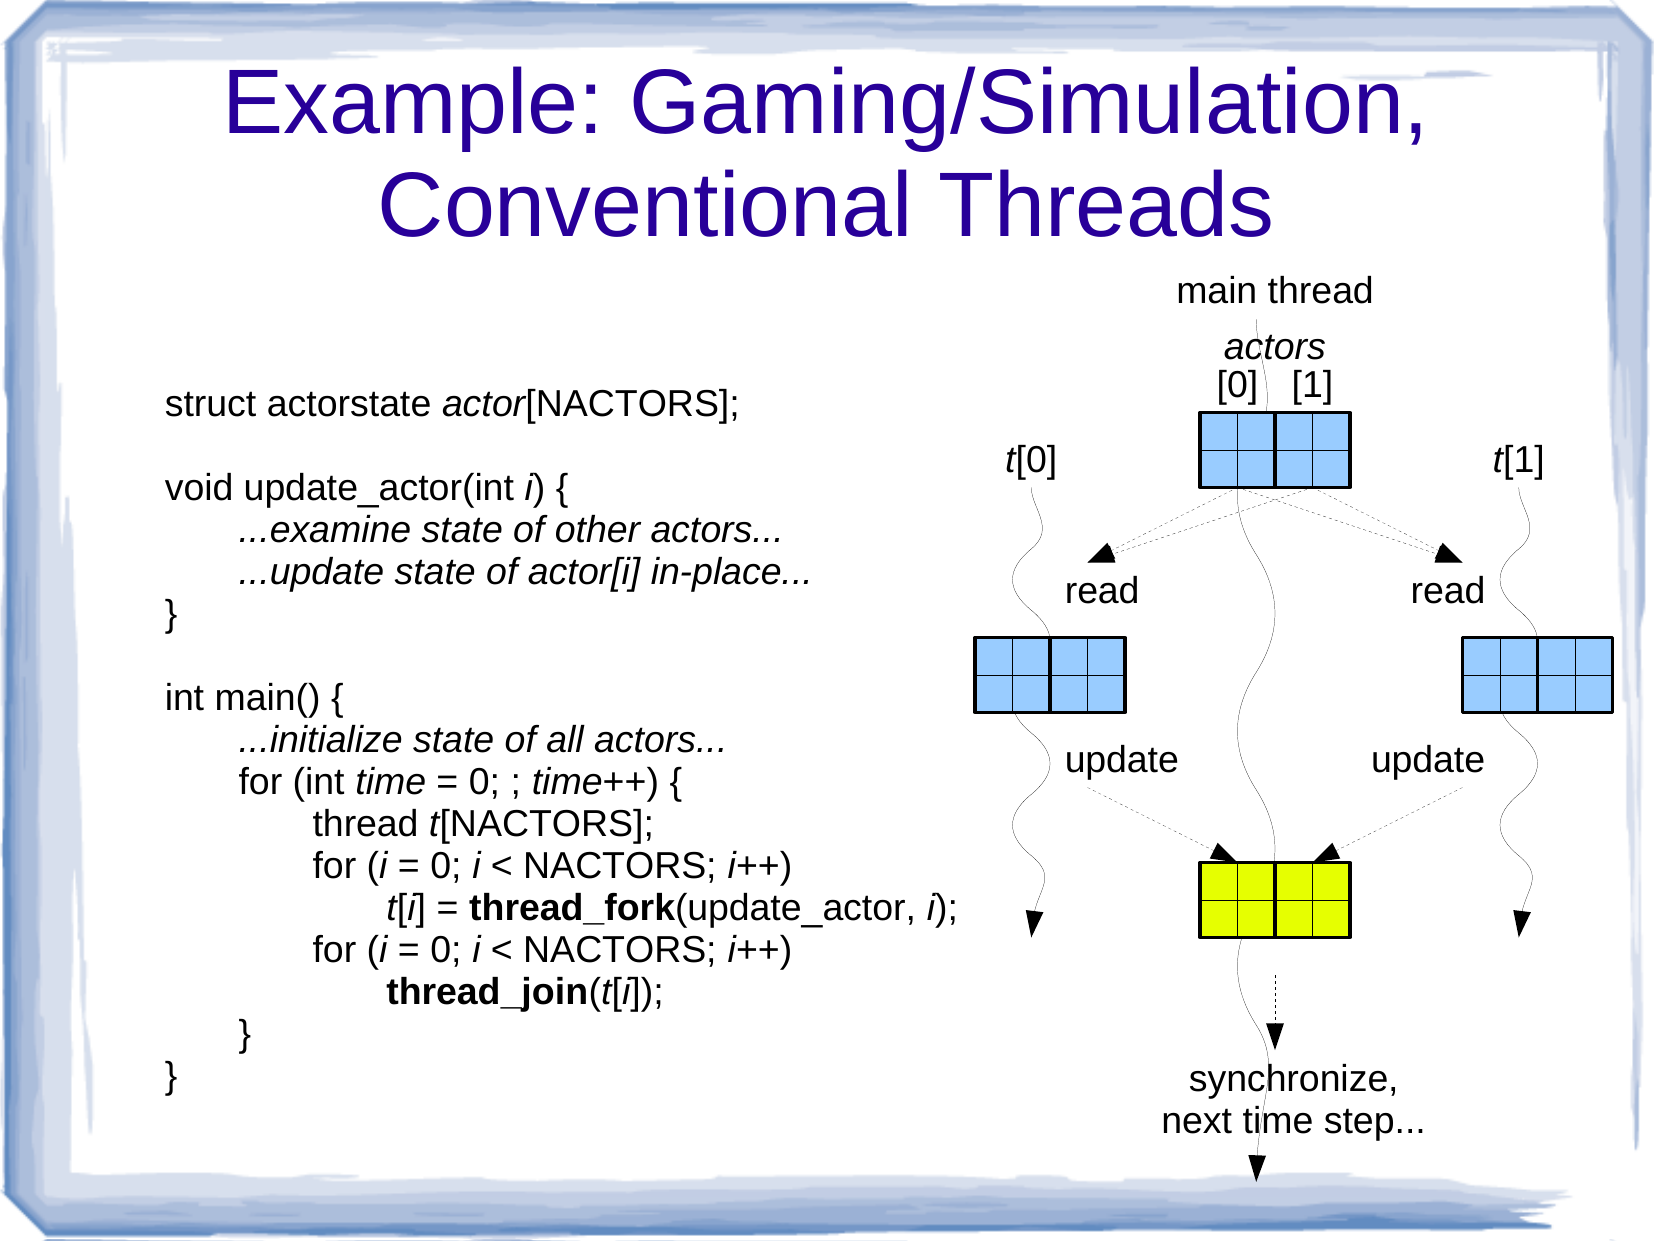

# Example: Gaming/Simulation, Conventional Threads
main thread
actors
[0]
[1]
struct actorstate actor[NACTORS];
void update_actor(int i) {
	...examine state of other actors...
	...update state of actor[i] in-place...
}
int main() {
	...initialize state of all actors...
	for (int time = 0; ; time++) {
		thread t[NACTORS];
		for (i = 0; i < NACTORS; i++)
			t[i] = thread_fork(update_actor, i);
		for (i = 0; i < NACTORS; i++)
			thread_join(t[i]);
	}
}
t[0]
t[1]
read
read
update
update
synchronize,
next time step...